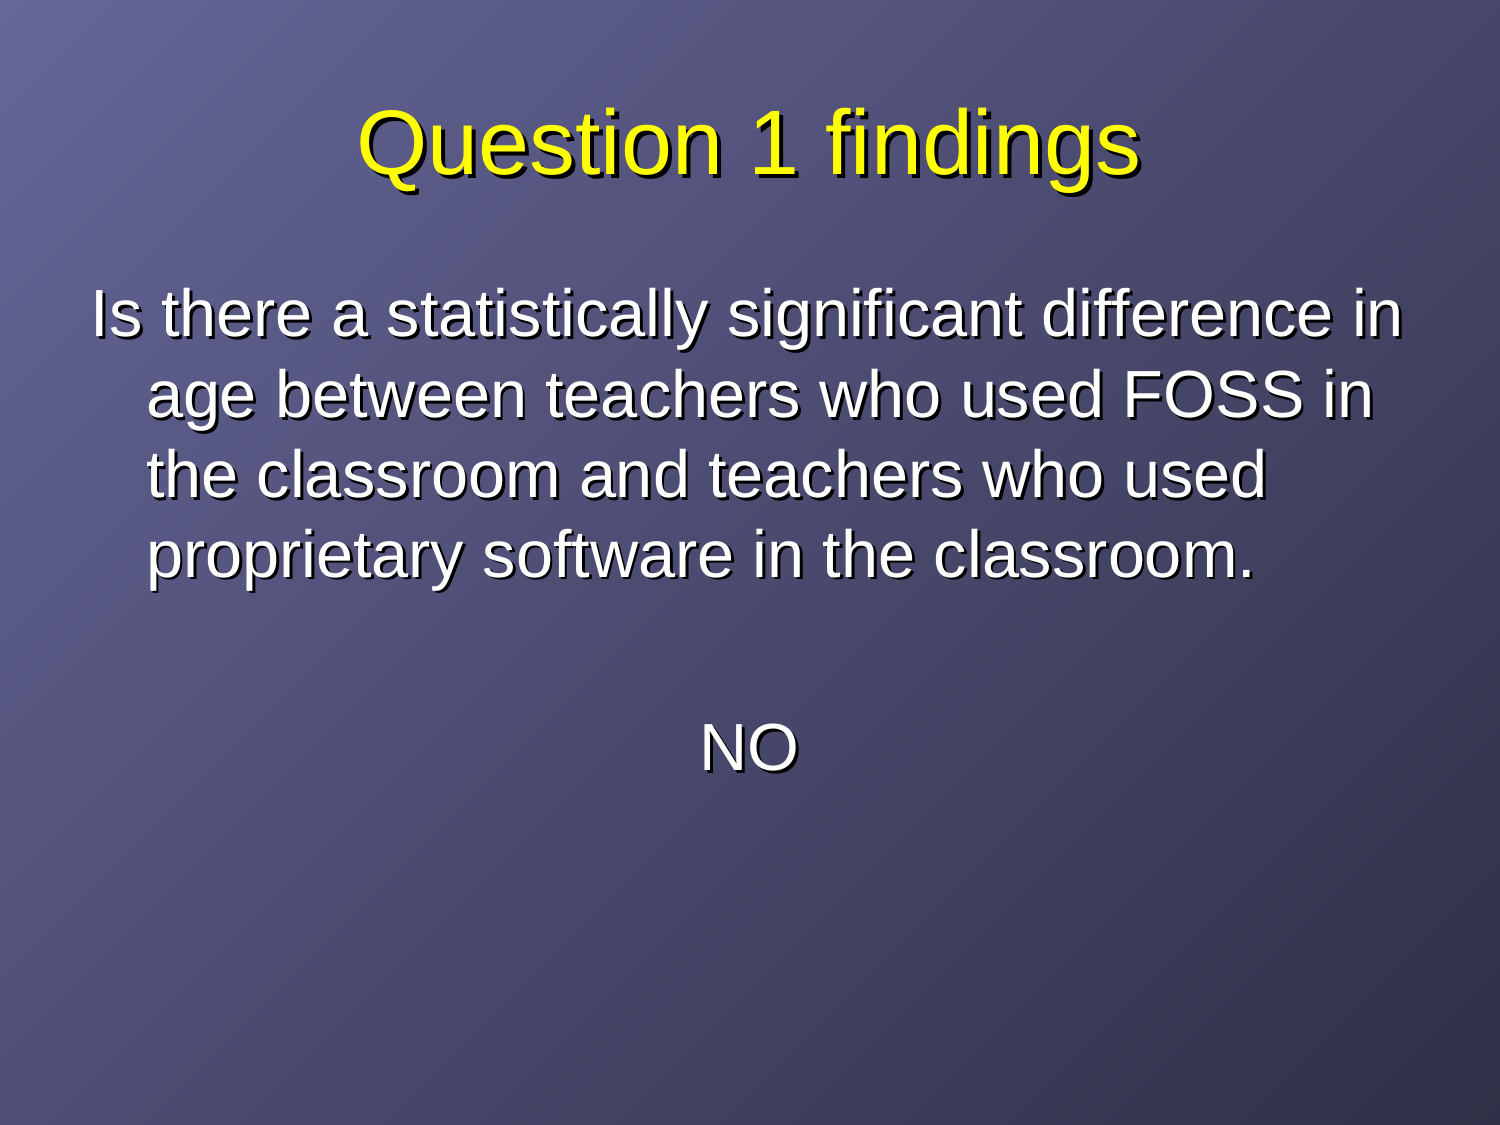

# Question 1 findings
Is there a statistically significant difference in age between teachers who used FOSS in the classroom and teachers who used proprietary software in the classroom.
NO